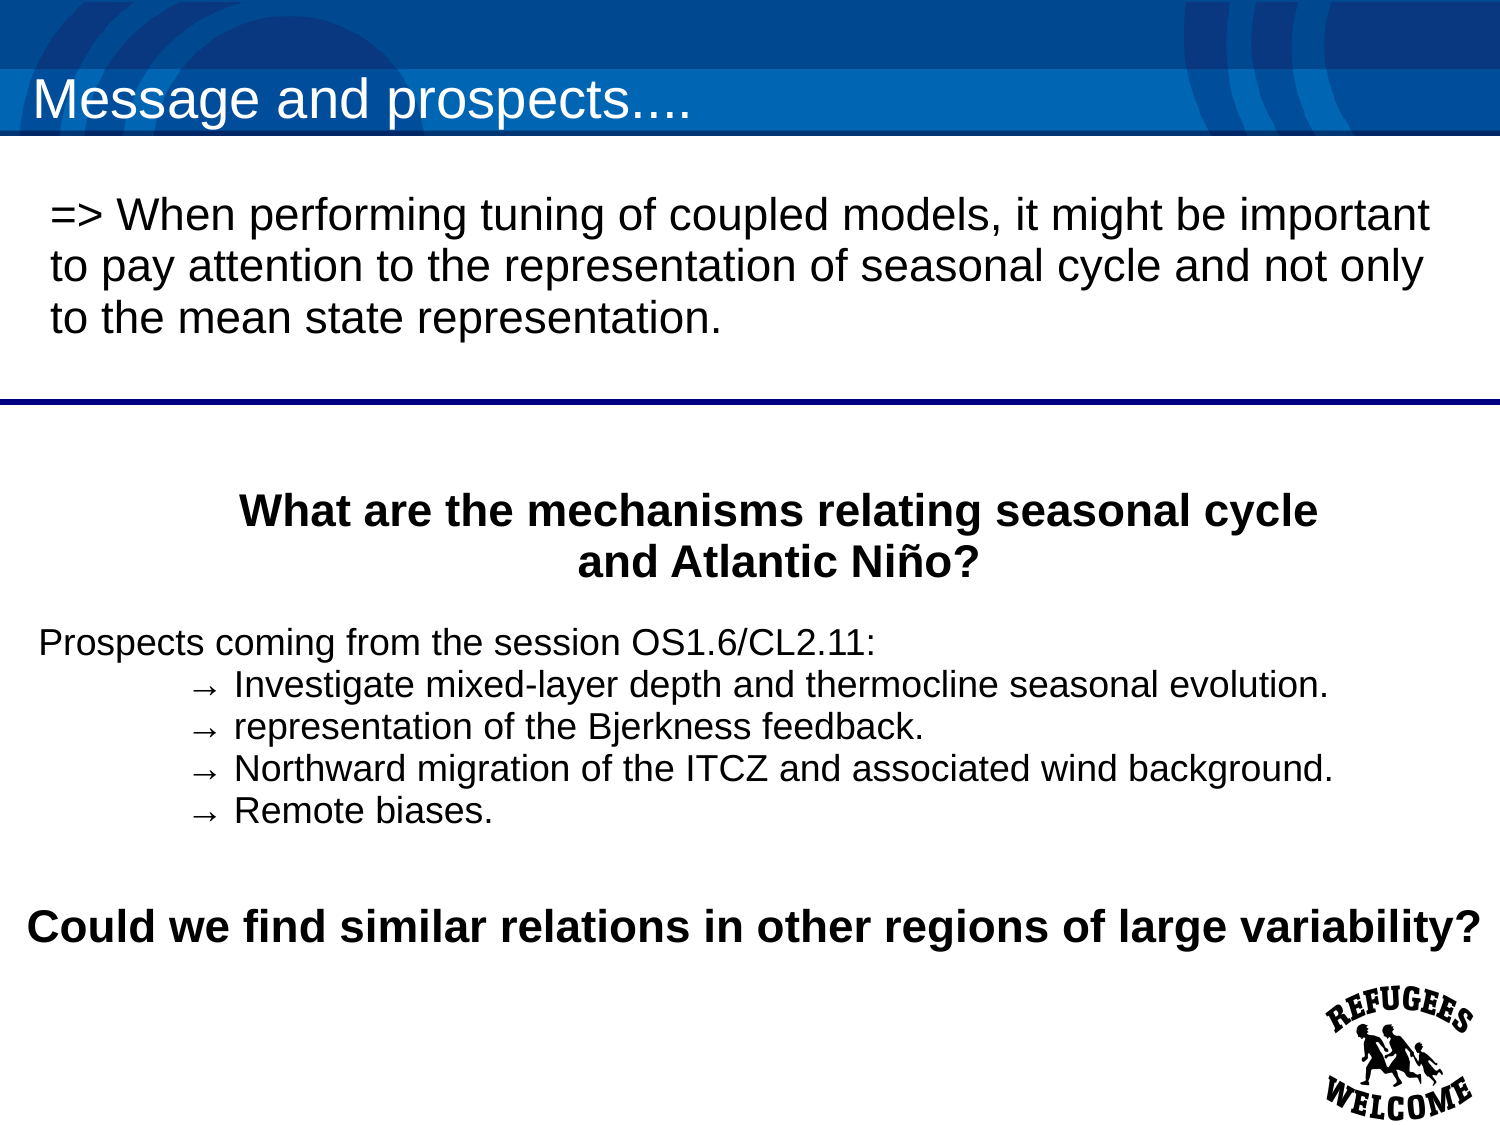

# Message and prospects....
=> When performing tuning of coupled models, it might be important to pay attention to the representation of seasonal cycle and not only to the mean state representation.
What are the mechanisms relating seasonal cycle and Atlantic Niño?
Prospects coming from the session OS1.6/CL2.11:
		→ Investigate mixed-layer depth and thermocline seasonal evolution.
		→ representation of the Bjerkness feedback.
		→ Northward migration of the ITCZ and associated wind background.
		→ Remote biases.
Could we find similar relations in other regions of large variability?